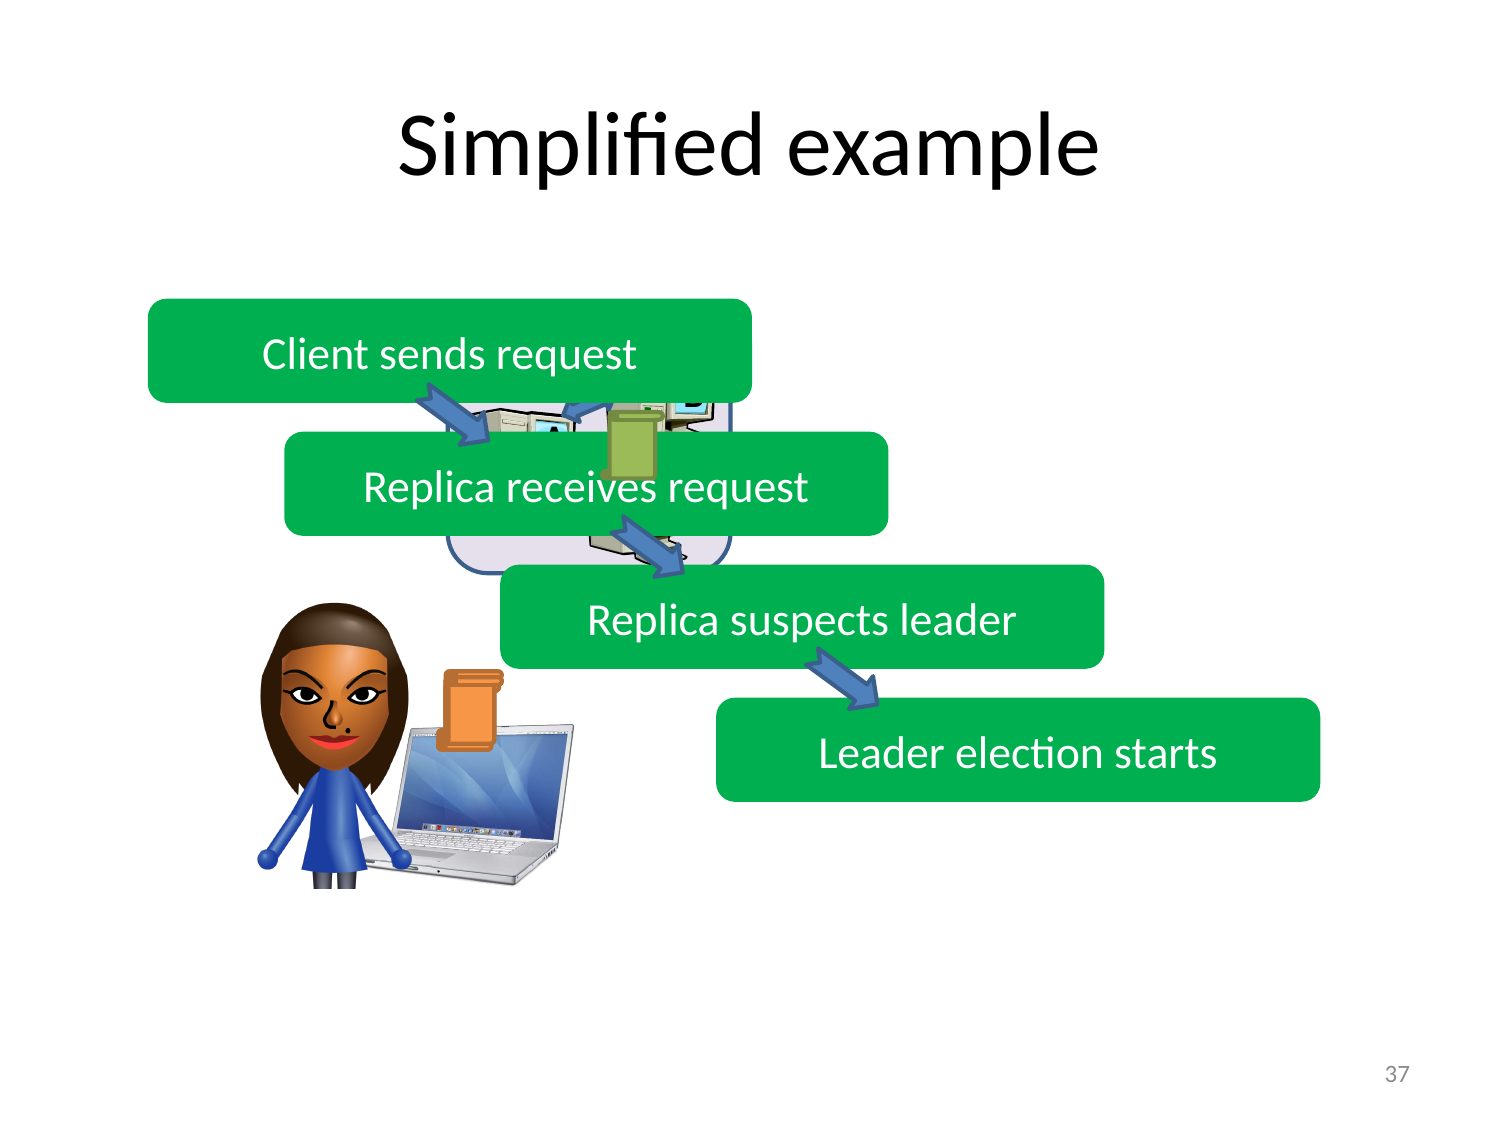

# Simplified example
Client sends request
Replica receives request
Replica suspects leader
Leader election starts
Paxos
B
A
C